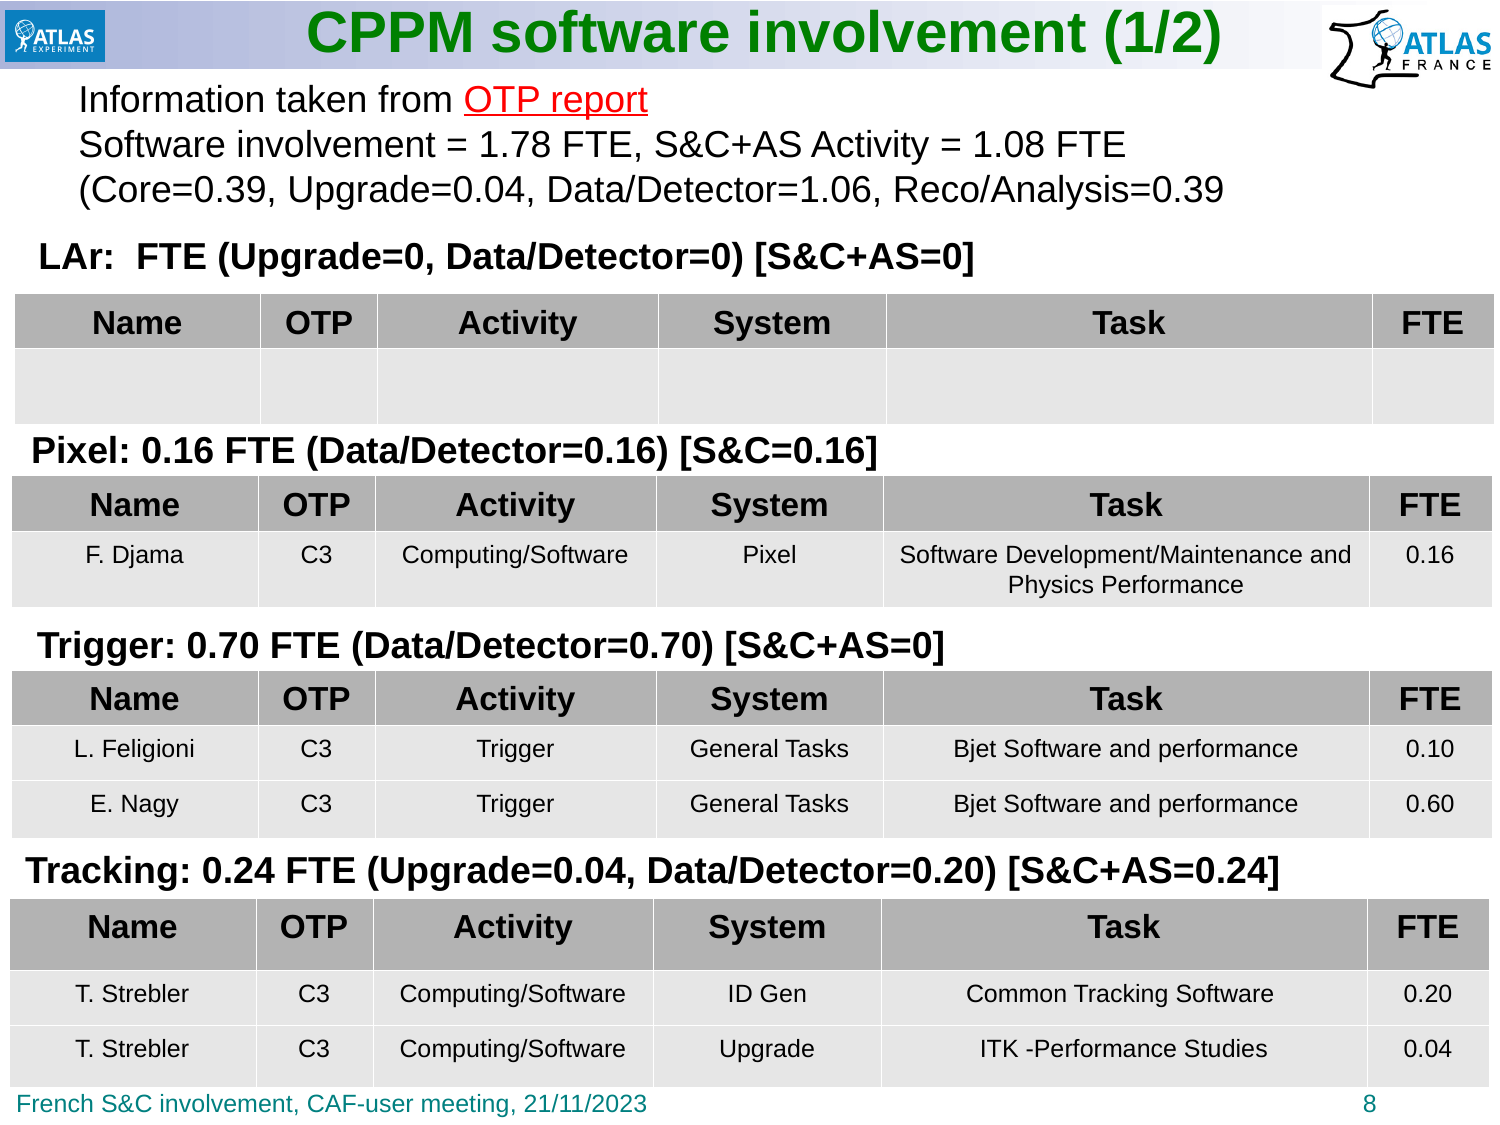

CPPM software involvement (1/2)
Information taken from OTP report  
Software involvement = 1.78 FTE, S&C+AS Activity = 1.08 FTE
(Core=0.39, Upgrade=0.04, Data/Detector=1.06, Reco/Analysis=0.39
LAr: FTE (Upgrade=0, Data/Detector=0) [S&C+AS=0]
| Name | OTP | Activity | System | Task | FTE |
| --- | --- | --- | --- | --- | --- |
| | | | | | |
Pixel: 0.16 FTE (Data/Detector=0.16) [S&C=0.16]
| Name | OTP | Activity | System | Task | FTE |
| --- | --- | --- | --- | --- | --- |
| F. Djama | C3 | Computing/Software | Pixel | Software Development/Maintenance and Physics Performance | 0.16 |
Trigger: 0.70 FTE (Data/Detector=0.70) [S&C+AS=0]
| Name | OTP | Activity | System | Task | FTE |
| --- | --- | --- | --- | --- | --- |
| L. Feligioni | C3 | Trigger | General Tasks | Bjet Software and performance | 0.10 |
| E. Nagy | C3 | Trigger | General Tasks | Bjet Software and performance | 0.60 |
Tracking: 0.24 FTE (Upgrade=0.04, Data/Detector=0.20) [S&C+AS=0.24]
| Name | OTP | Activity | System | Task | FTE |
| --- | --- | --- | --- | --- | --- |
| T. Strebler | C3 | Computing/Software | ID Gen | Common Tracking Software | 0.20 |
| T. Strebler | C3 | Computing/Software | Upgrade | ITK -Performance Studies | 0.04 |